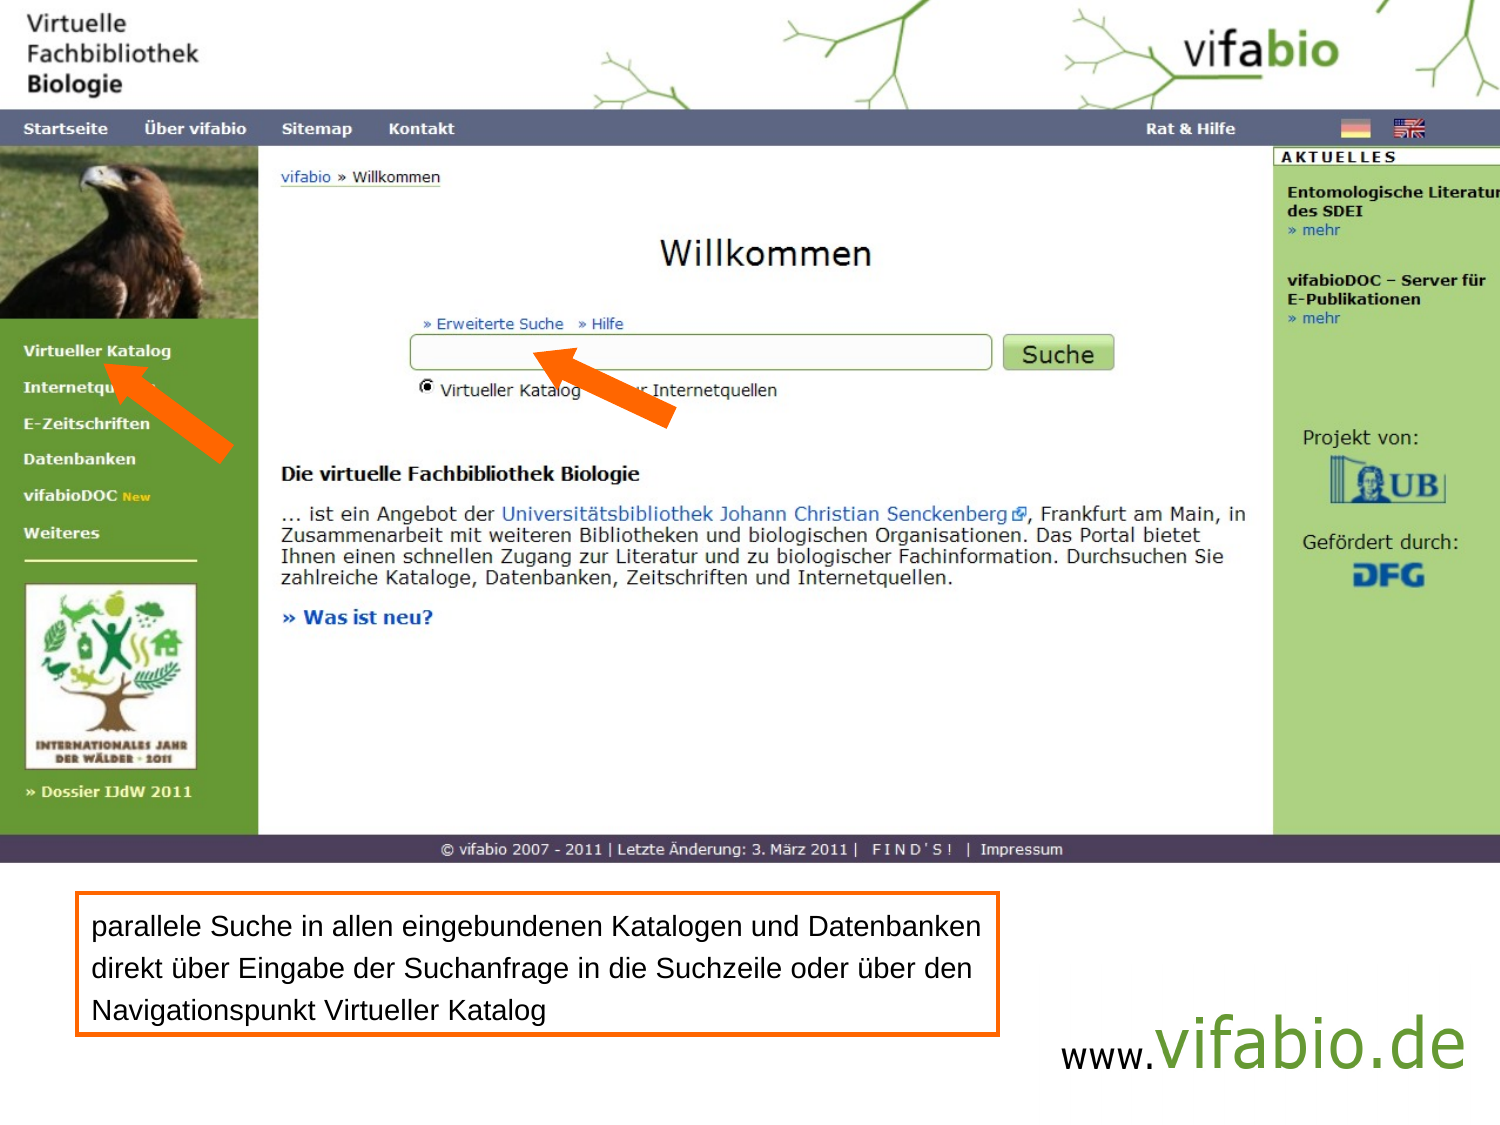

#
parallele Suche in allen eingebundenen Katalogen und Datenbanken direkt über Eingabe der Suchanfrage in die Suchzeile oder über den Navigationspunkt Virtueller Katalog